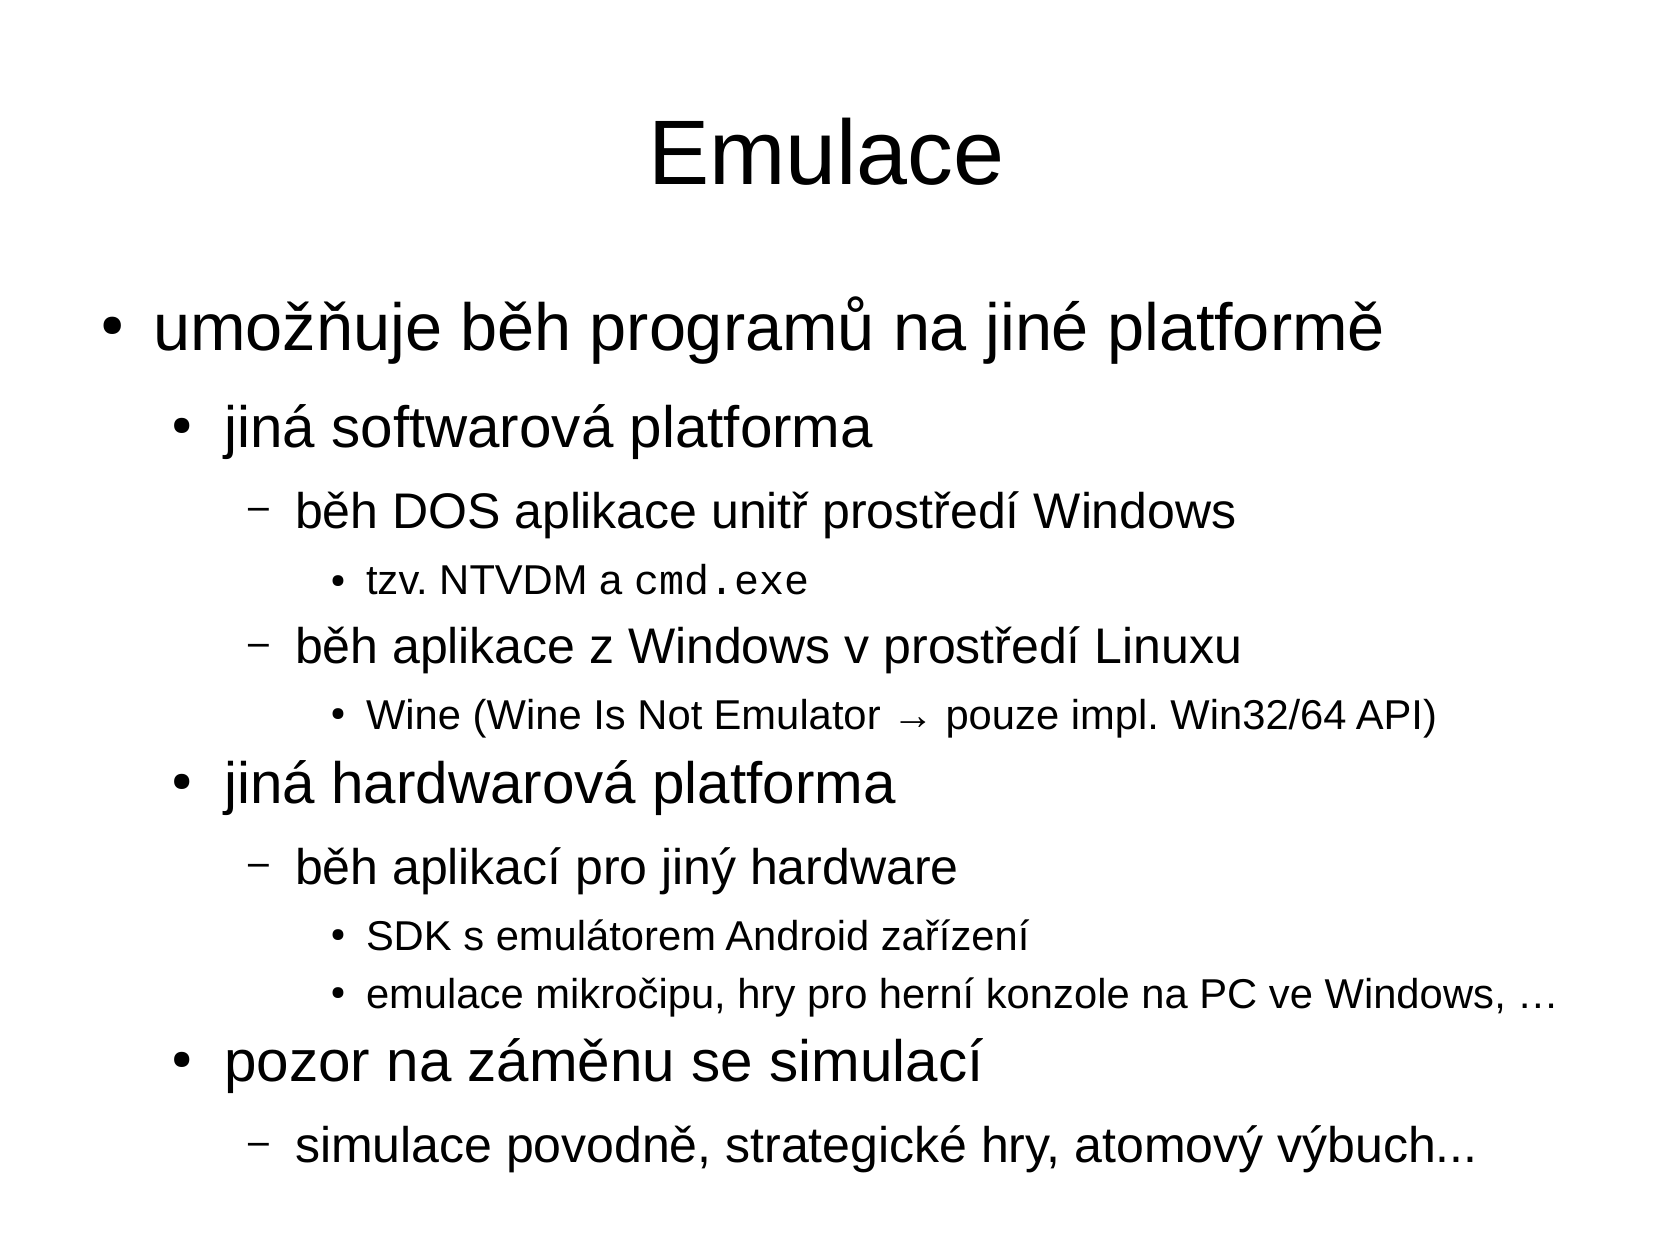

# Emulace
umožňuje běh programů na jiné platformě
jiná softwarová platforma
běh DOS aplikace unitř prostředí Windows
tzv. NTVDM a cmd.exe
běh aplikace z Windows v prostředí Linuxu
Wine (Wine Is Not Emulator → pouze impl. Win32/64 API)
jiná hardwarová platforma
běh aplikací pro jiný hardware
SDK s emulátorem Android zařízení
emulace mikročipu, hry pro herní konzole na PC ve Windows, …
pozor na záměnu se simulací
simulace povodně, strategické hry, atomový výbuch...